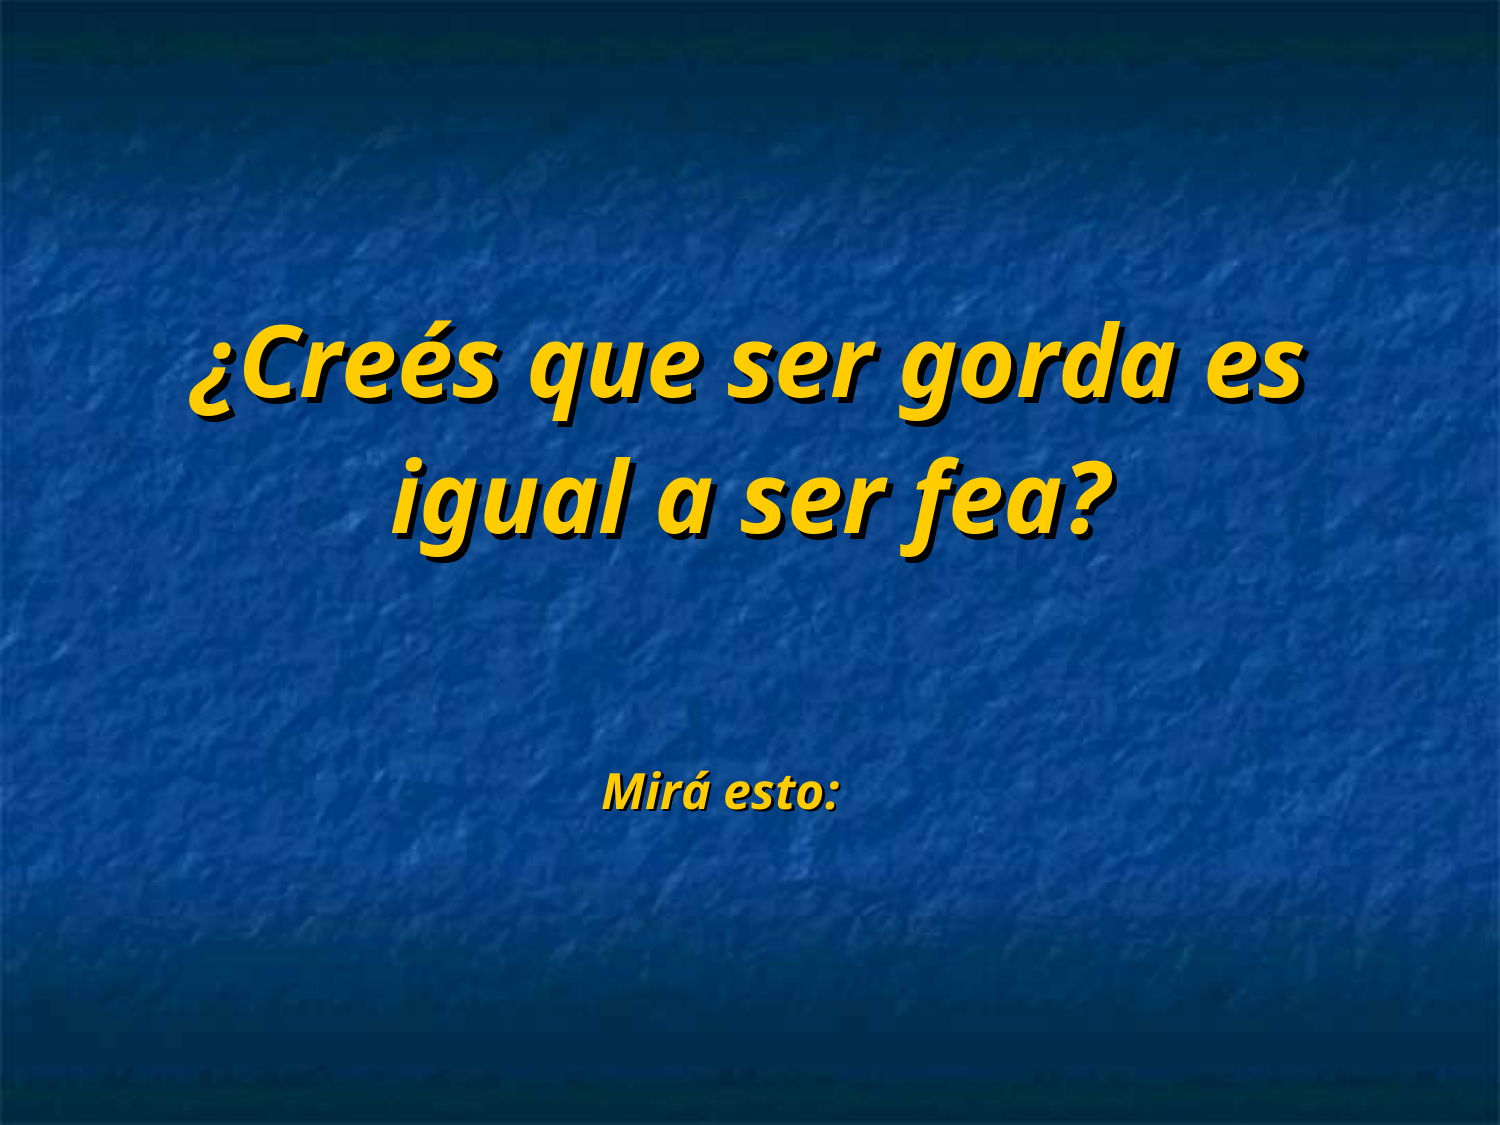

# ¿Creés que ser gorda es igual a ser fea?
Mirá esto: